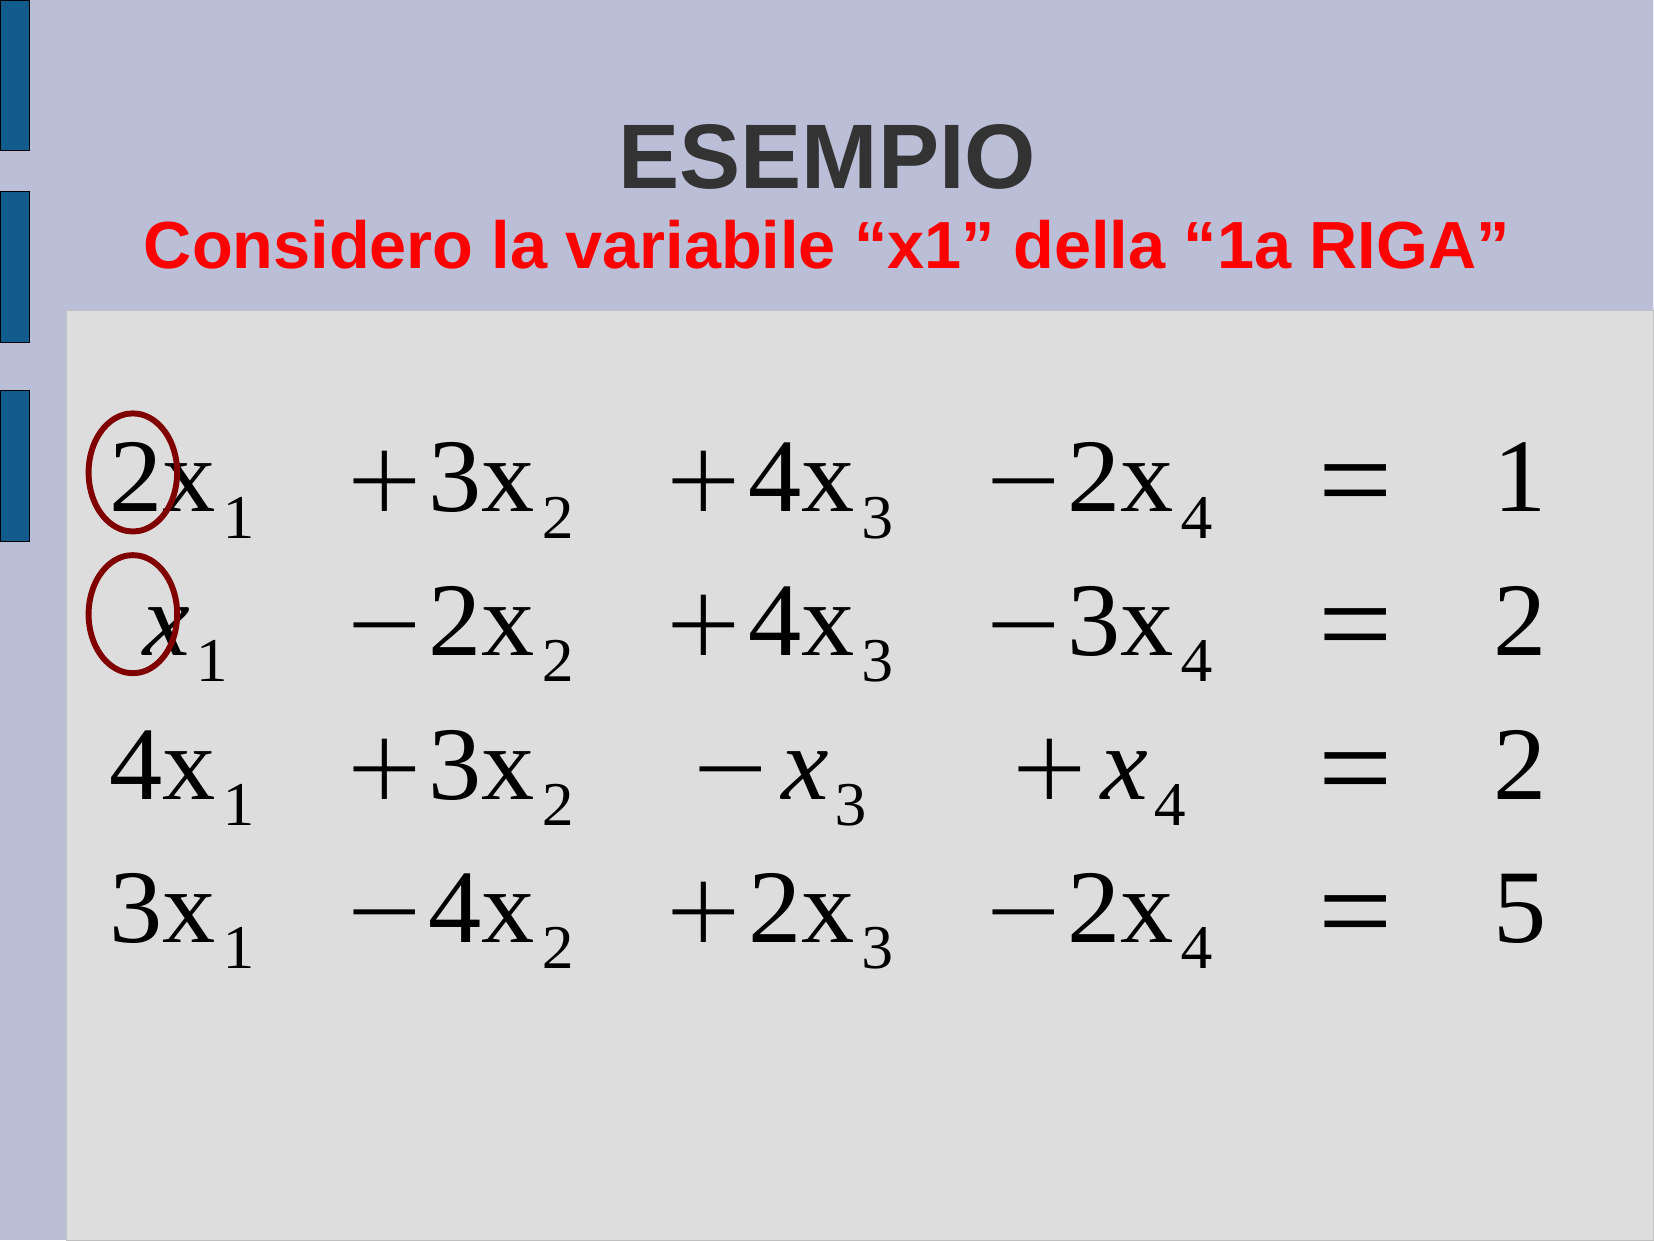

# ESEMPIO Considero la variabile “x1” della “1a RIGA”